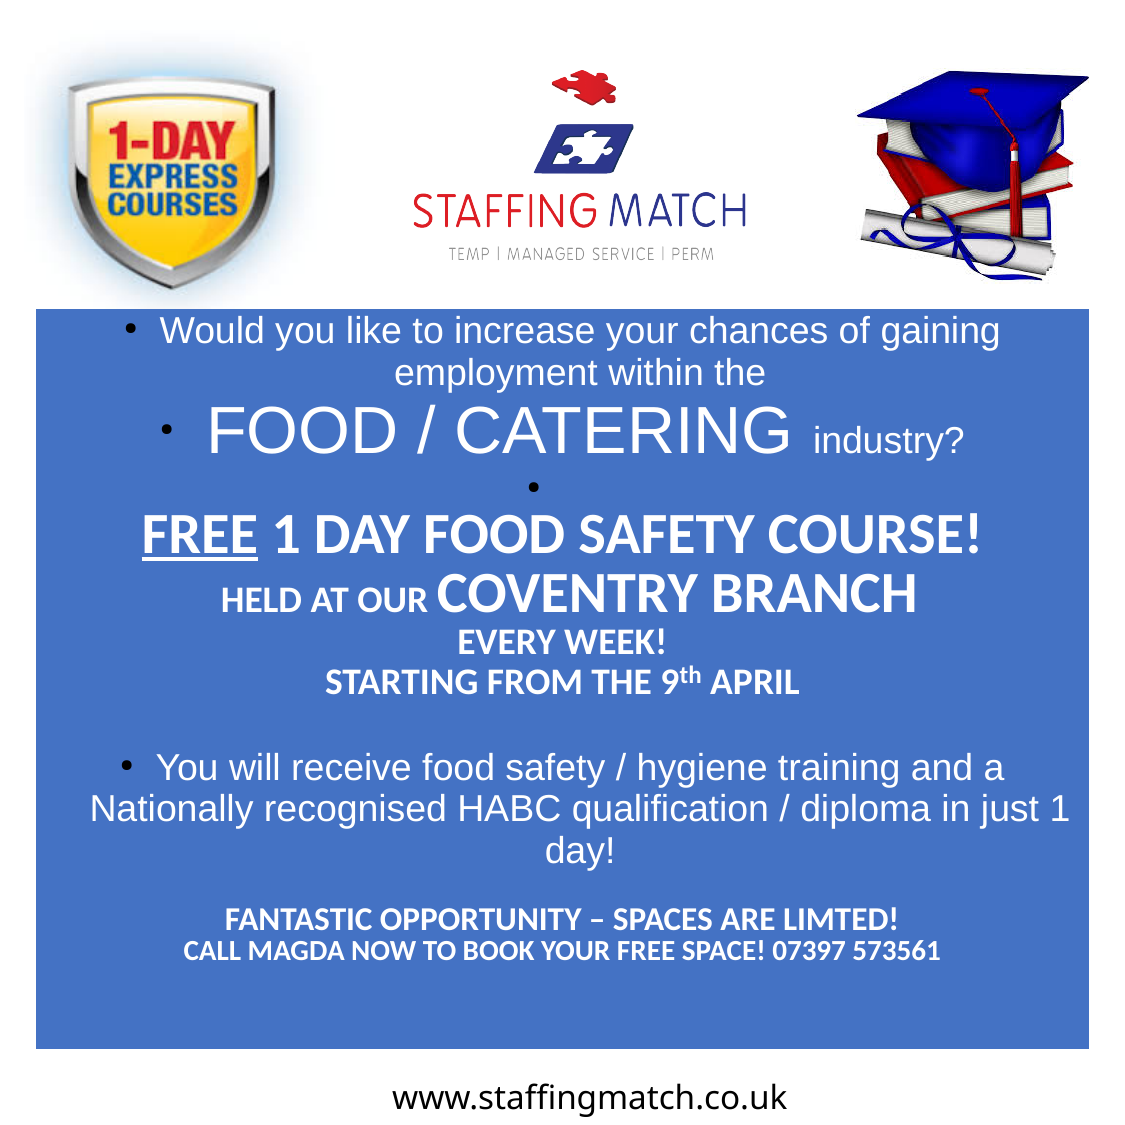

| Would you like to increase your chances of gaining employment within the FOOD / CATERING industry? FREE 1 DAY FOOD SAFETY COURSE! HELD AT OUR COVENTRY BRANCH EVERY WEEK! STARTING FROM THE 9th APRIL You will receive food safety / hygiene training and a Nationally recognised HABC qualification / diploma in just 1 day! FANTASTIC OPPORTUNITY – SPACES ARE LIMTED! CALL MAGDA NOW TO BOOK YOUR FREE SPACE! 07397 573561 |
| --- |
www.staffingmatch.co.uk